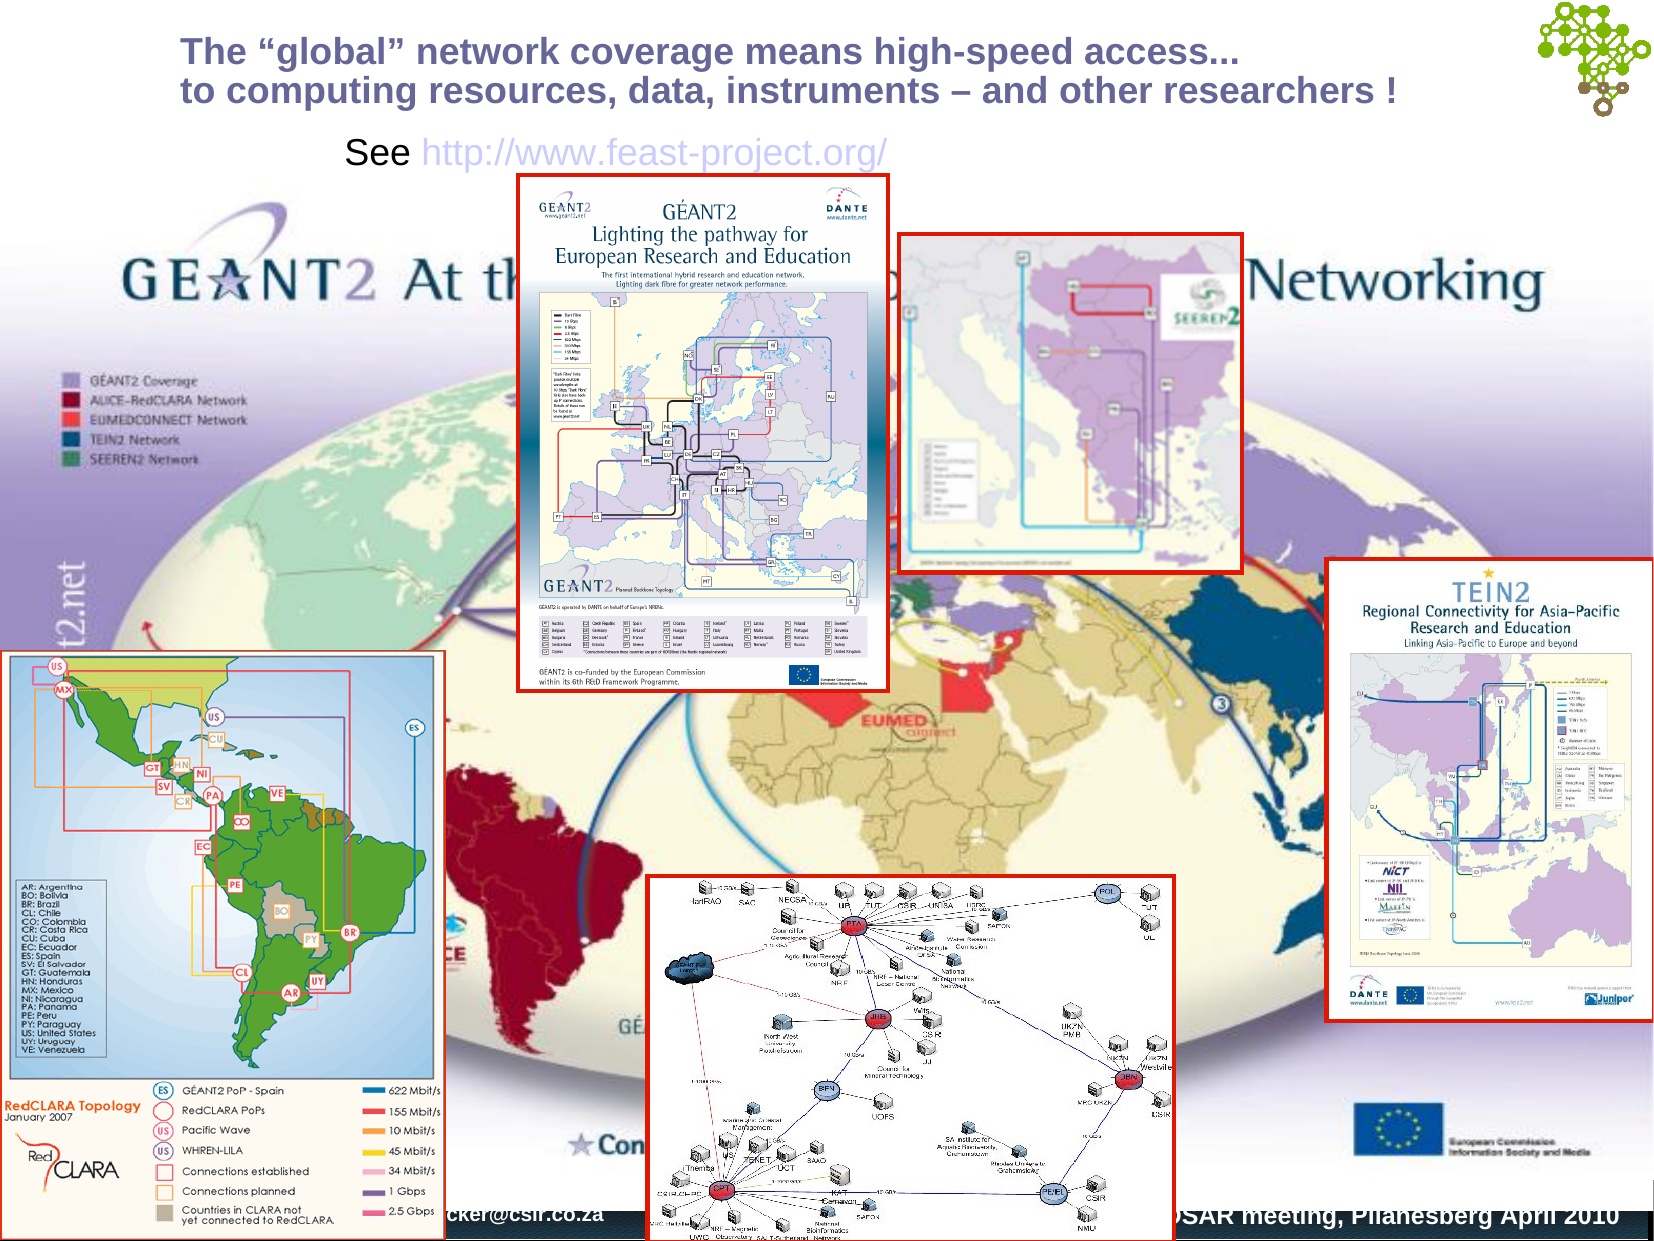

# The “global” network coverage means high-speed access... to computing resources, data, instruments – and other researchers !
See http://www.feast-project.org/